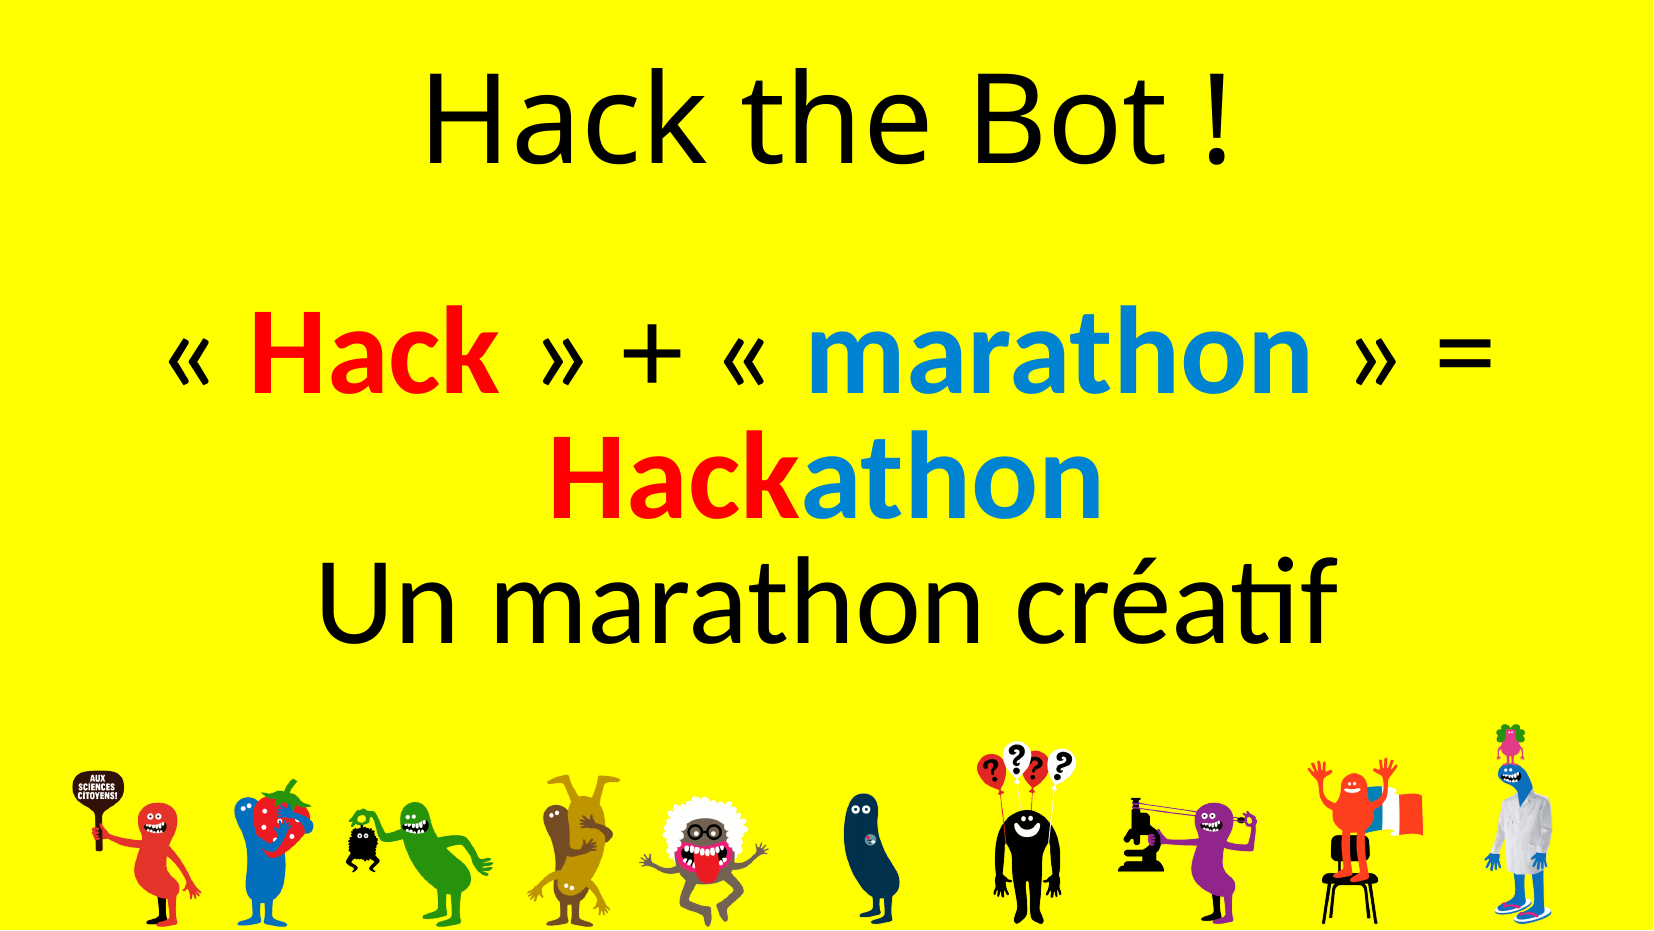

Hack the Bot !
# « Hack » + « marathon » = Hackathon
Un marathon créatif